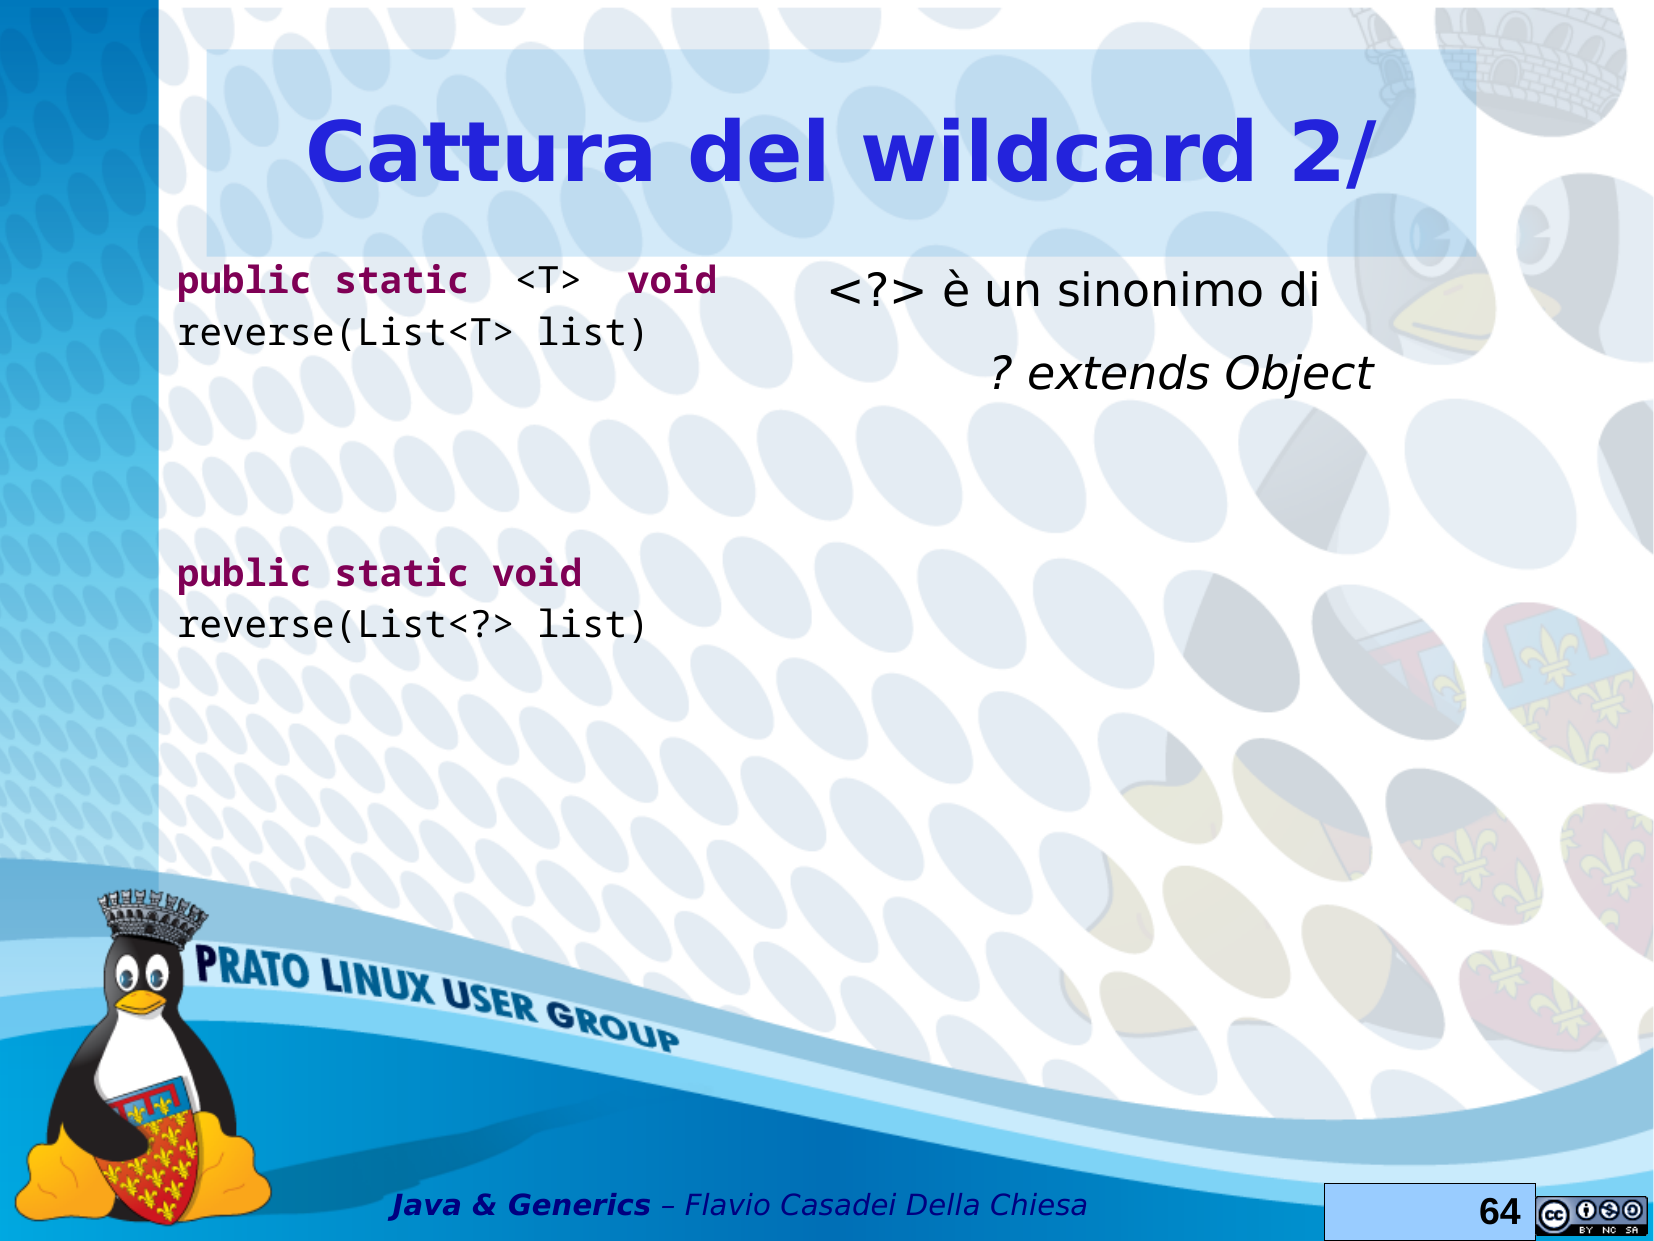

# Cattura del wildcard 2/
public static <T> void reverse(List<T> list)
public static void reverse(List<?> list)
<?> è un sinonimo di
? extends Object